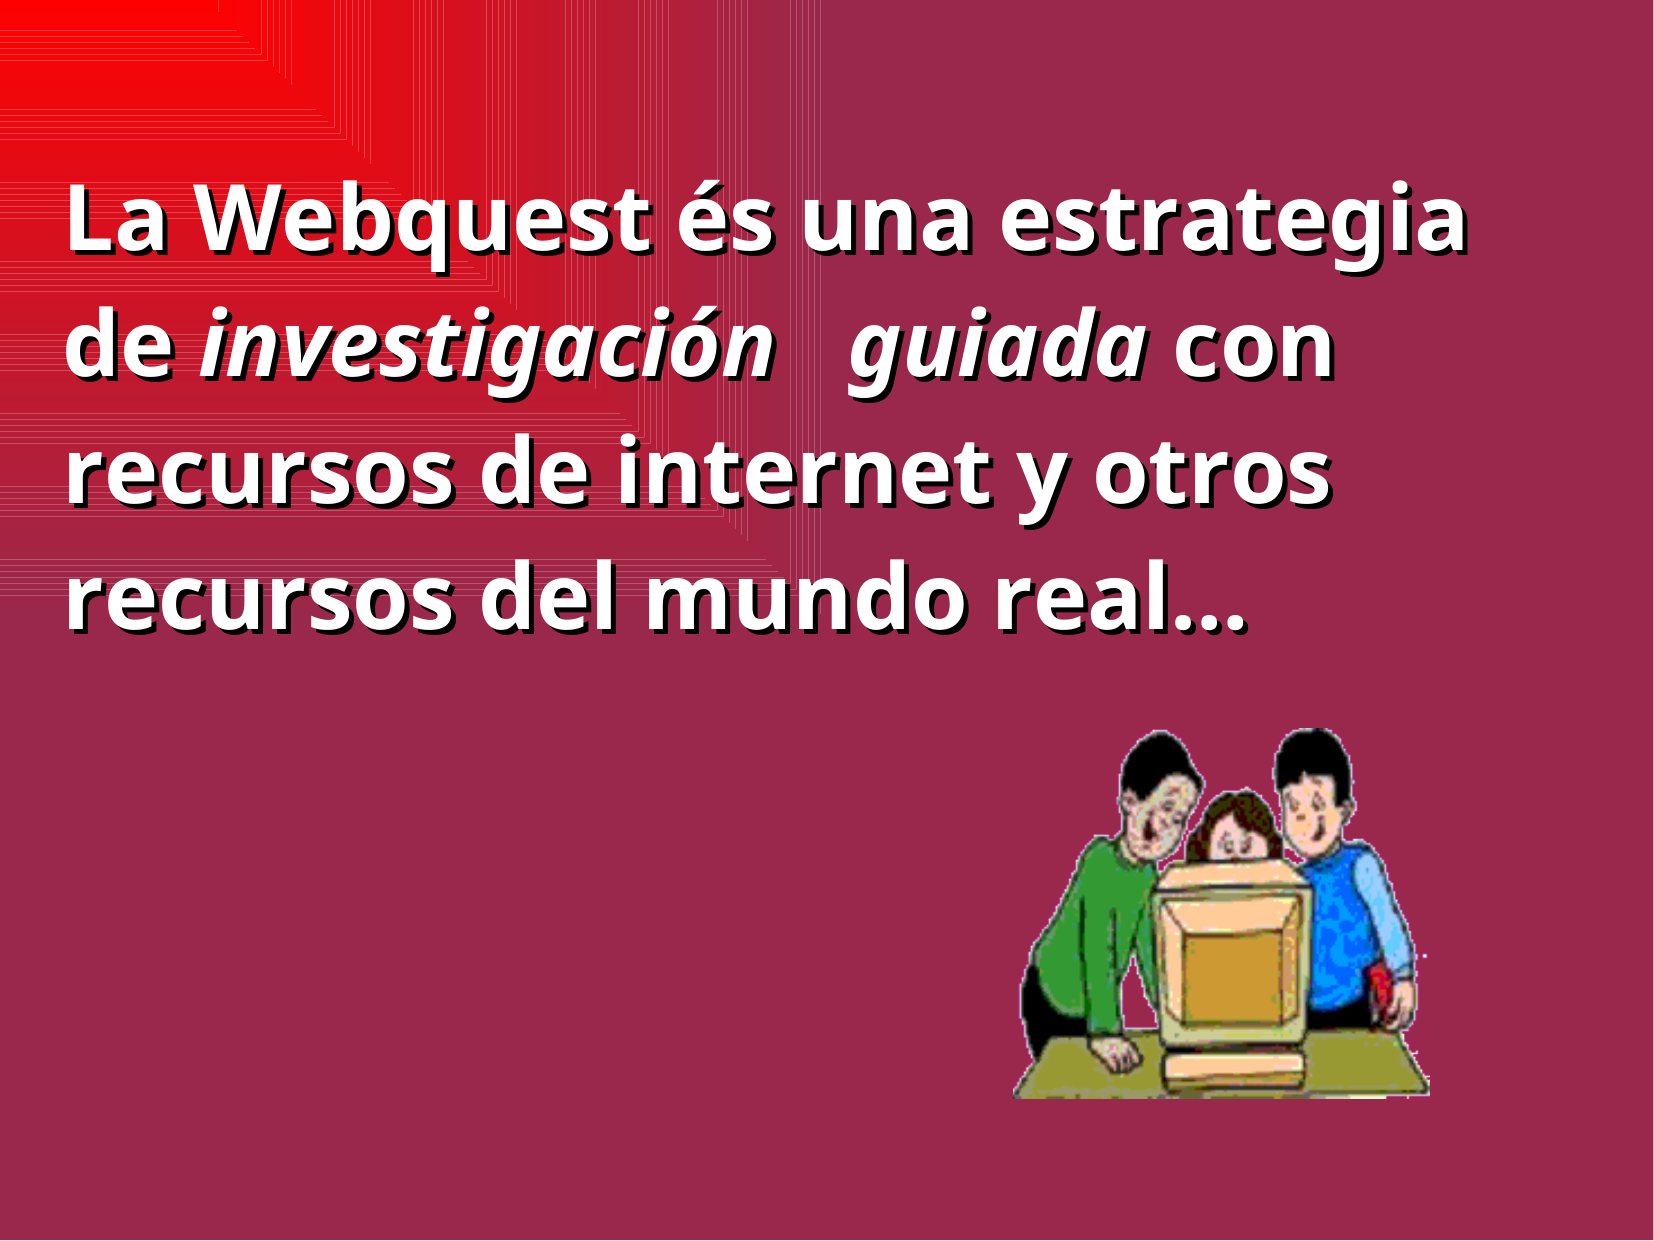

La Webquest és una estrategia de investigación guiada con recursos de internet y otros recursos del mundo real…